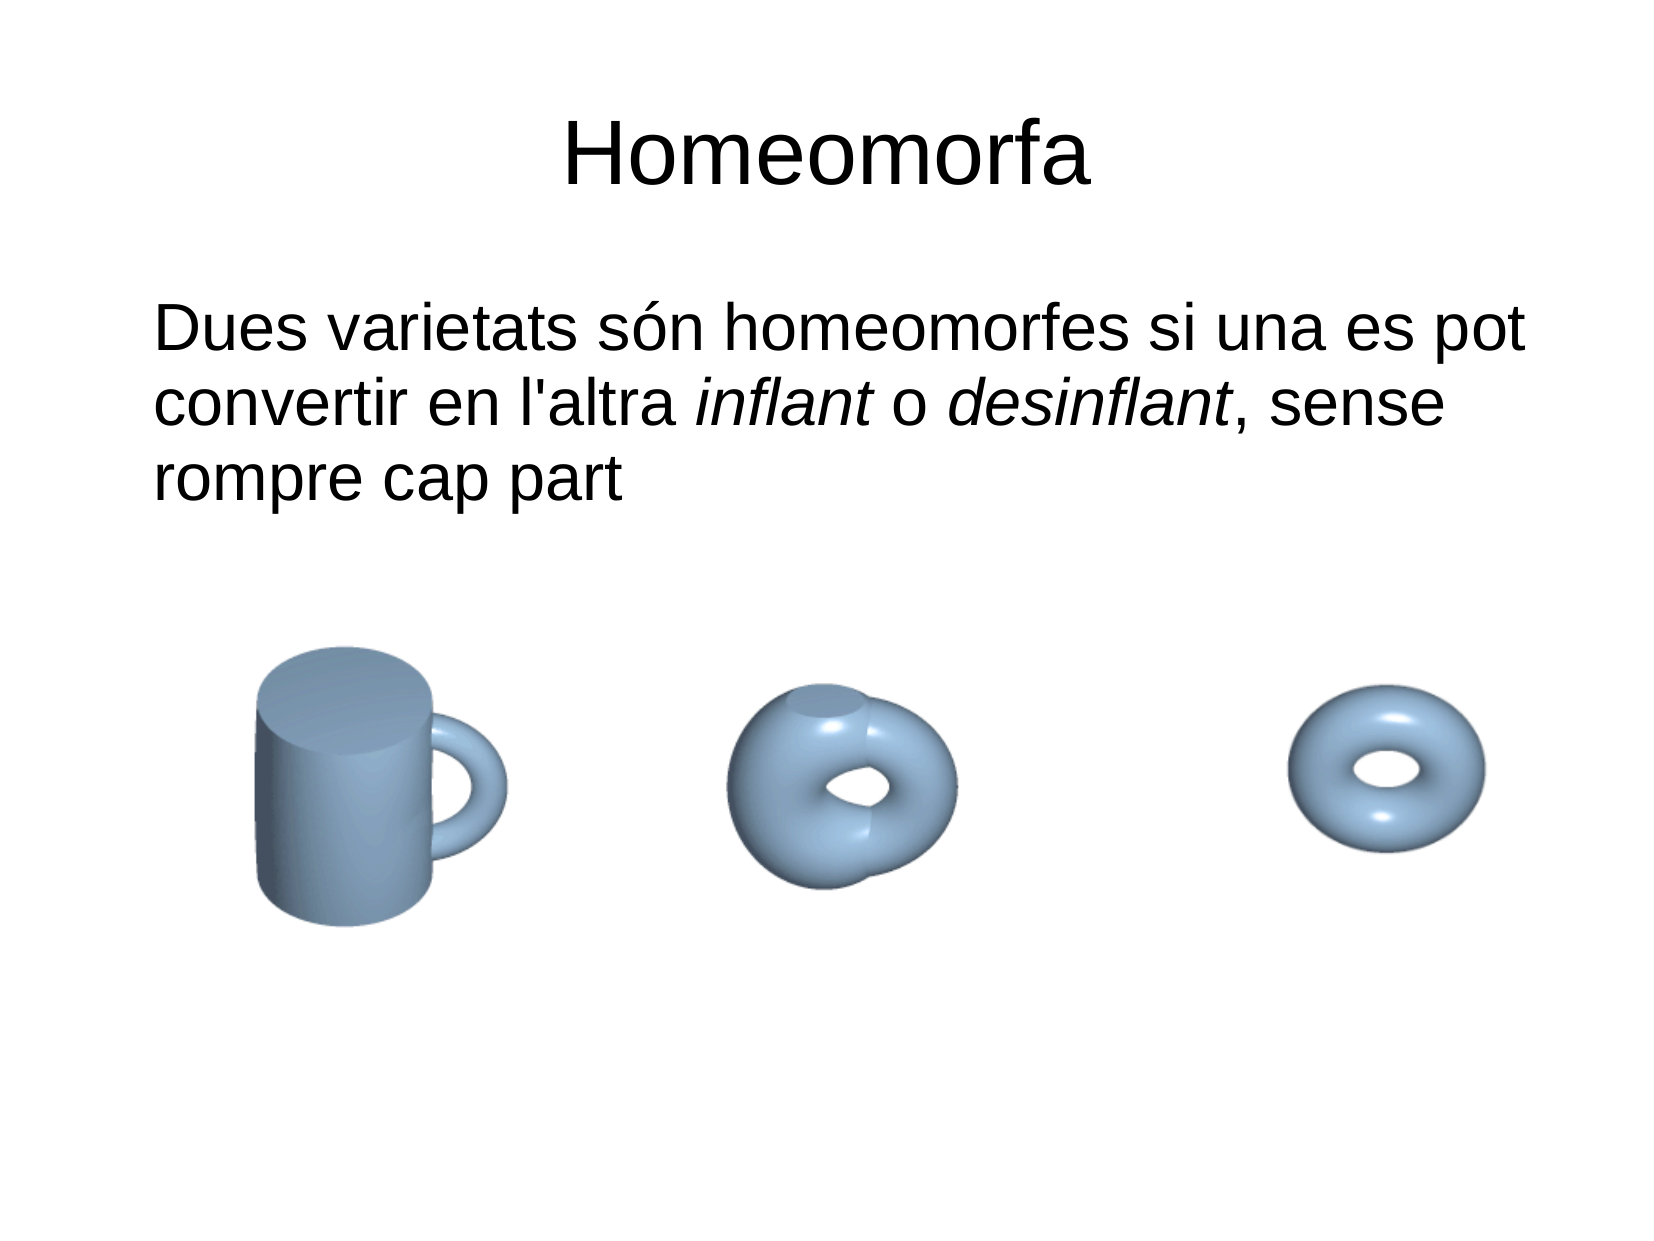

# Homeomorfa
Dues varietats són homeomorfes si una es pot convertir en l'altra inflant o desinflant, sense rompre cap part